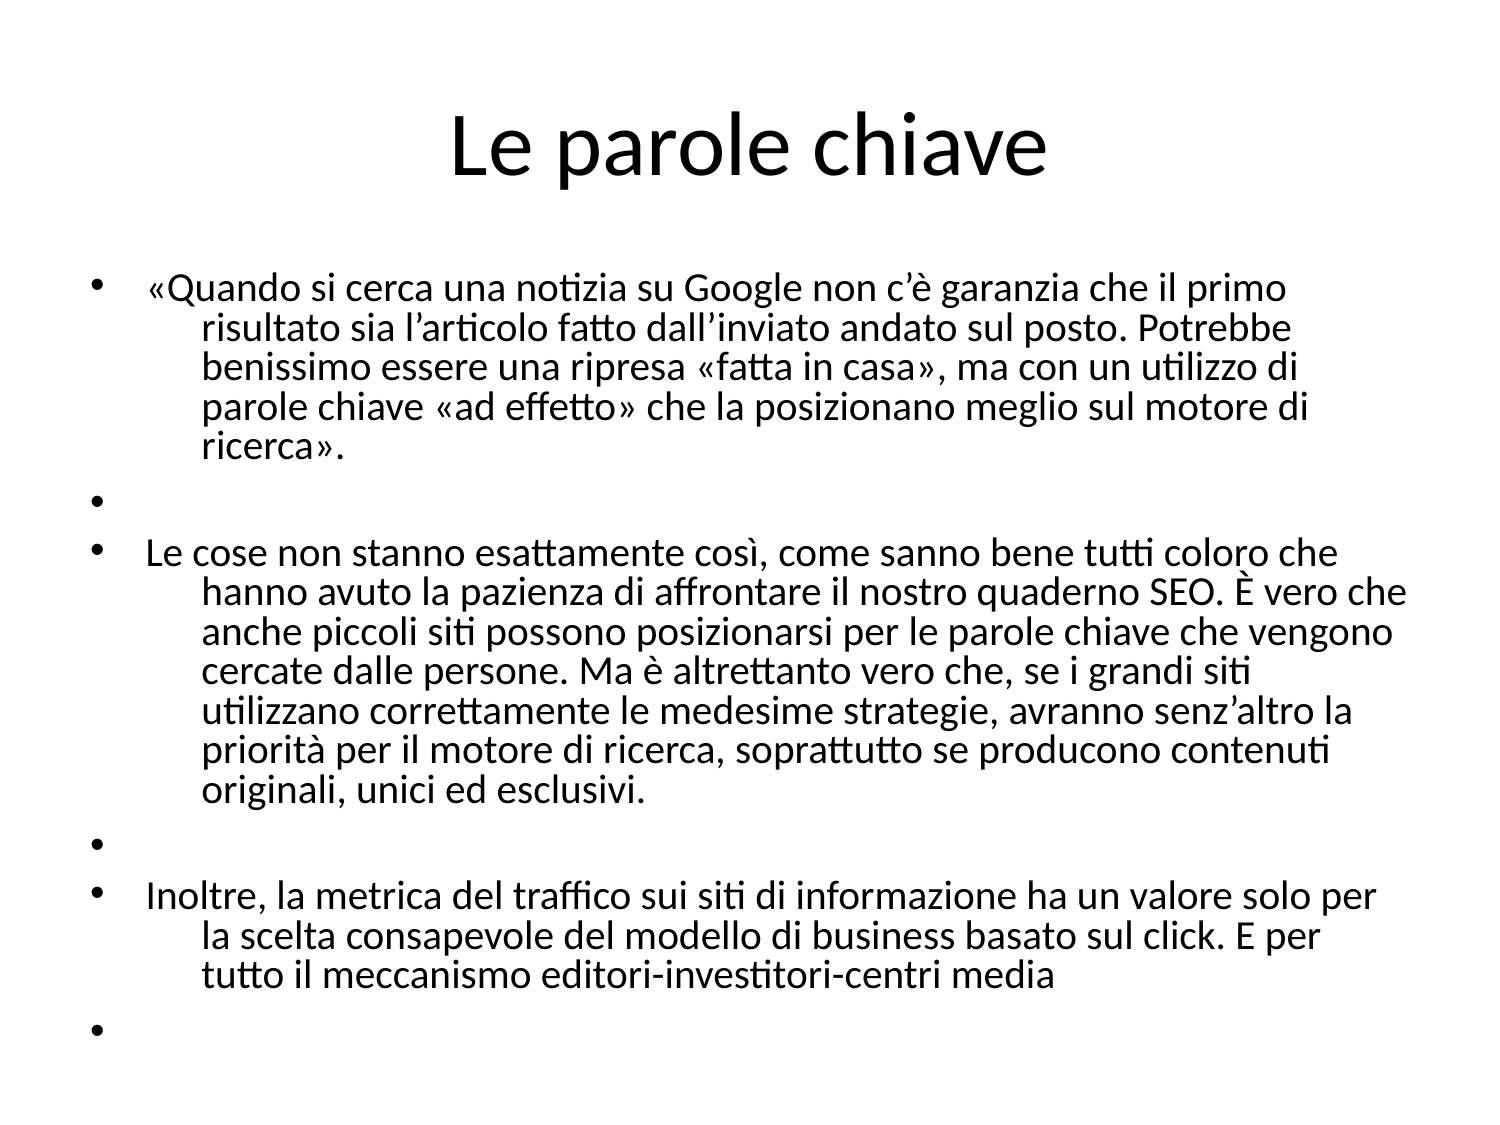

# Le parole chiave
«Quando si cerca una notizia su Google non c’è garanzia che il primo risultato sia l’articolo fatto dall’inviato andato sul posto. Potrebbe benissimo essere una ripresa «fatta in casa», ma con un utilizzo di parole chiave «ad effetto» che la posizionano meglio sul motore di ricerca».
Le cose non stanno esattamente così, come sanno bene tutti coloro che hanno avuto la pazienza di affrontare il nostro quaderno SEO. È vero che anche piccoli siti possono posizionarsi per le parole chiave che vengono cercate dalle persone. Ma è altrettanto vero che, se i grandi siti utilizzano correttamente le medesime strategie, avranno senz’altro la priorità per il motore di ricerca, soprattutto se producono contenuti originali, unici ed esclusivi.
Inoltre, la metrica del traffico sui siti di informazione ha un valore solo per la scelta consapevole del modello di business basato sul click. E per tutto il meccanismo editori-investitori-centri media